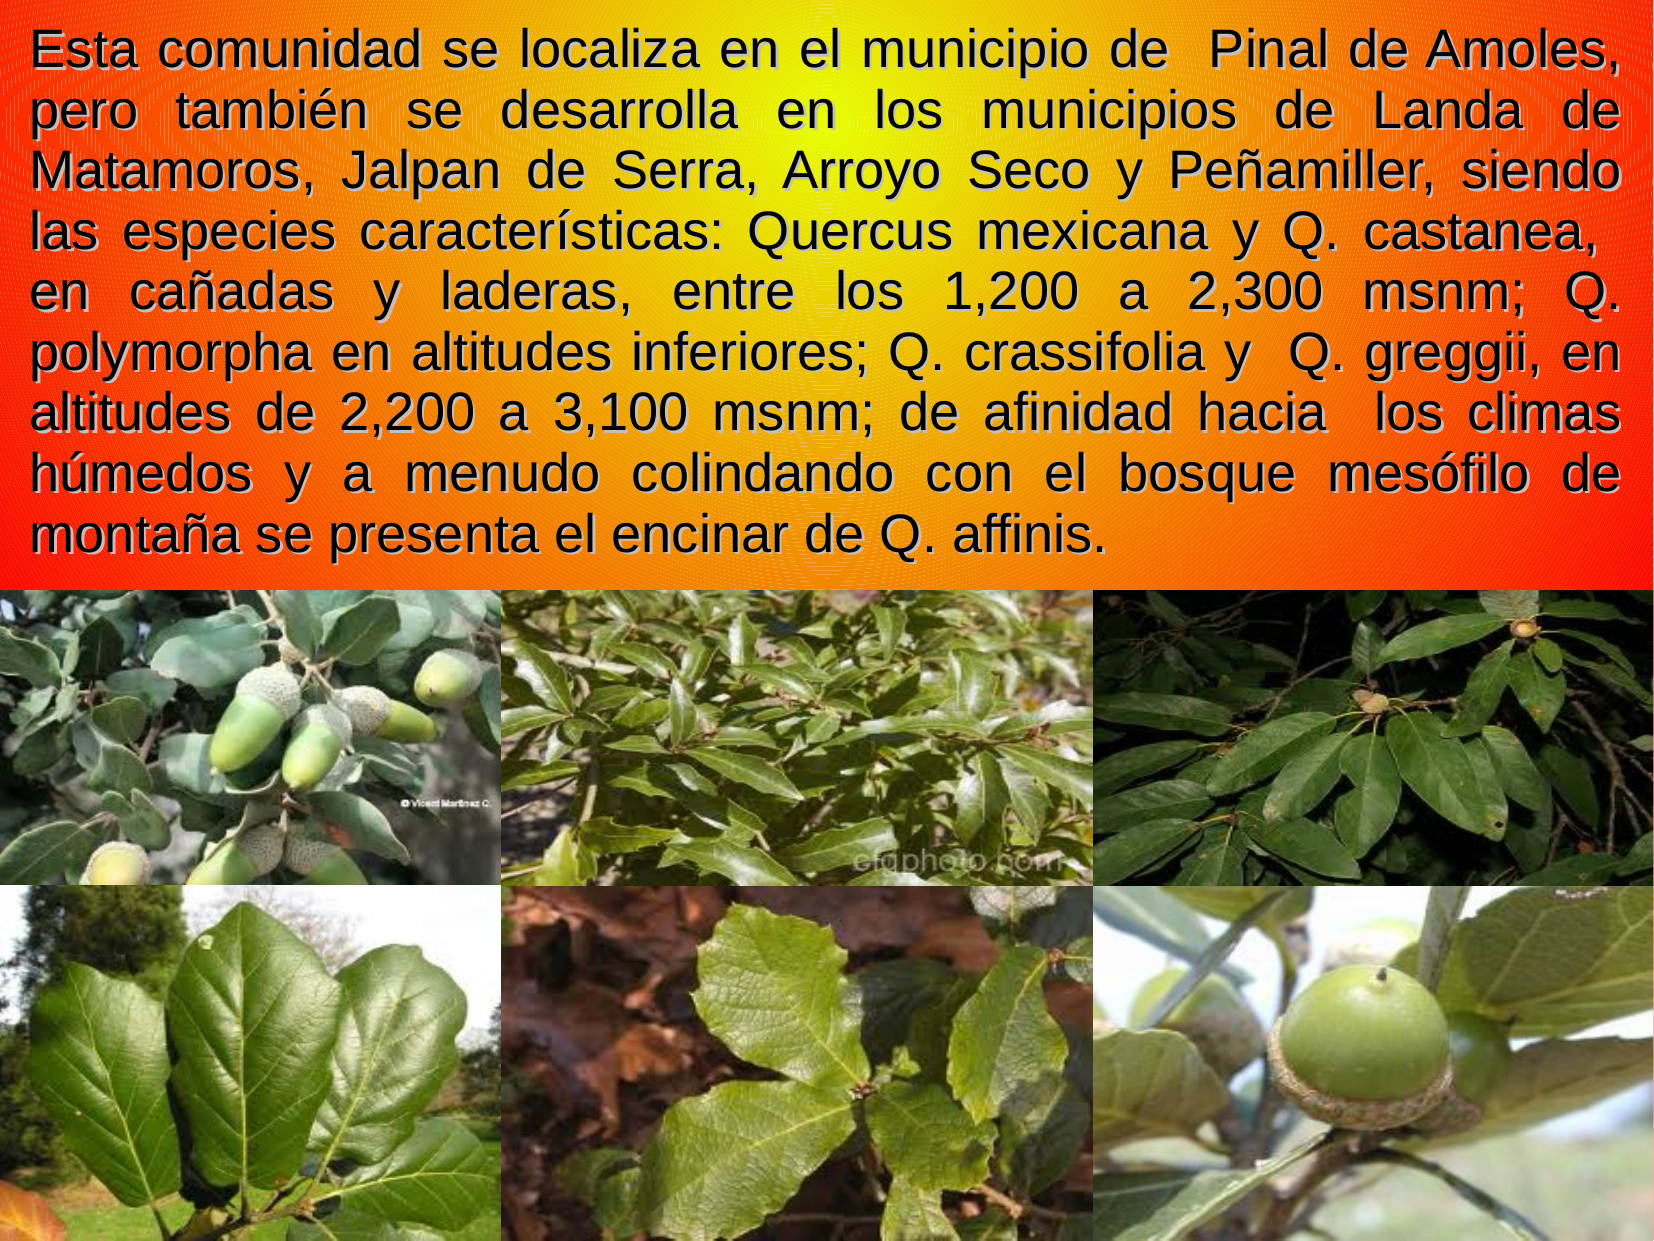

# Esta comunidad se localiza en el municipio de Pinal de Amoles, pero también se desarrolla en los municipios de Landa de Matamoros, Jalpan de Serra, Arroyo Seco y Peñamiller, siendo las especies características: Quercus mexicana y Q. castanea, en cañadas y laderas, entre los 1,200 a 2,300 msnm; Q. polymorpha en altitudes inferiores; Q. crassifolia y Q. greggii, en altitudes de 2,200 a 3,100 msnm; de afinidad hacia los climas húmedos y a menudo colindando con el bosque mesófilo de montaña se presenta el encinar de Q. affinis.